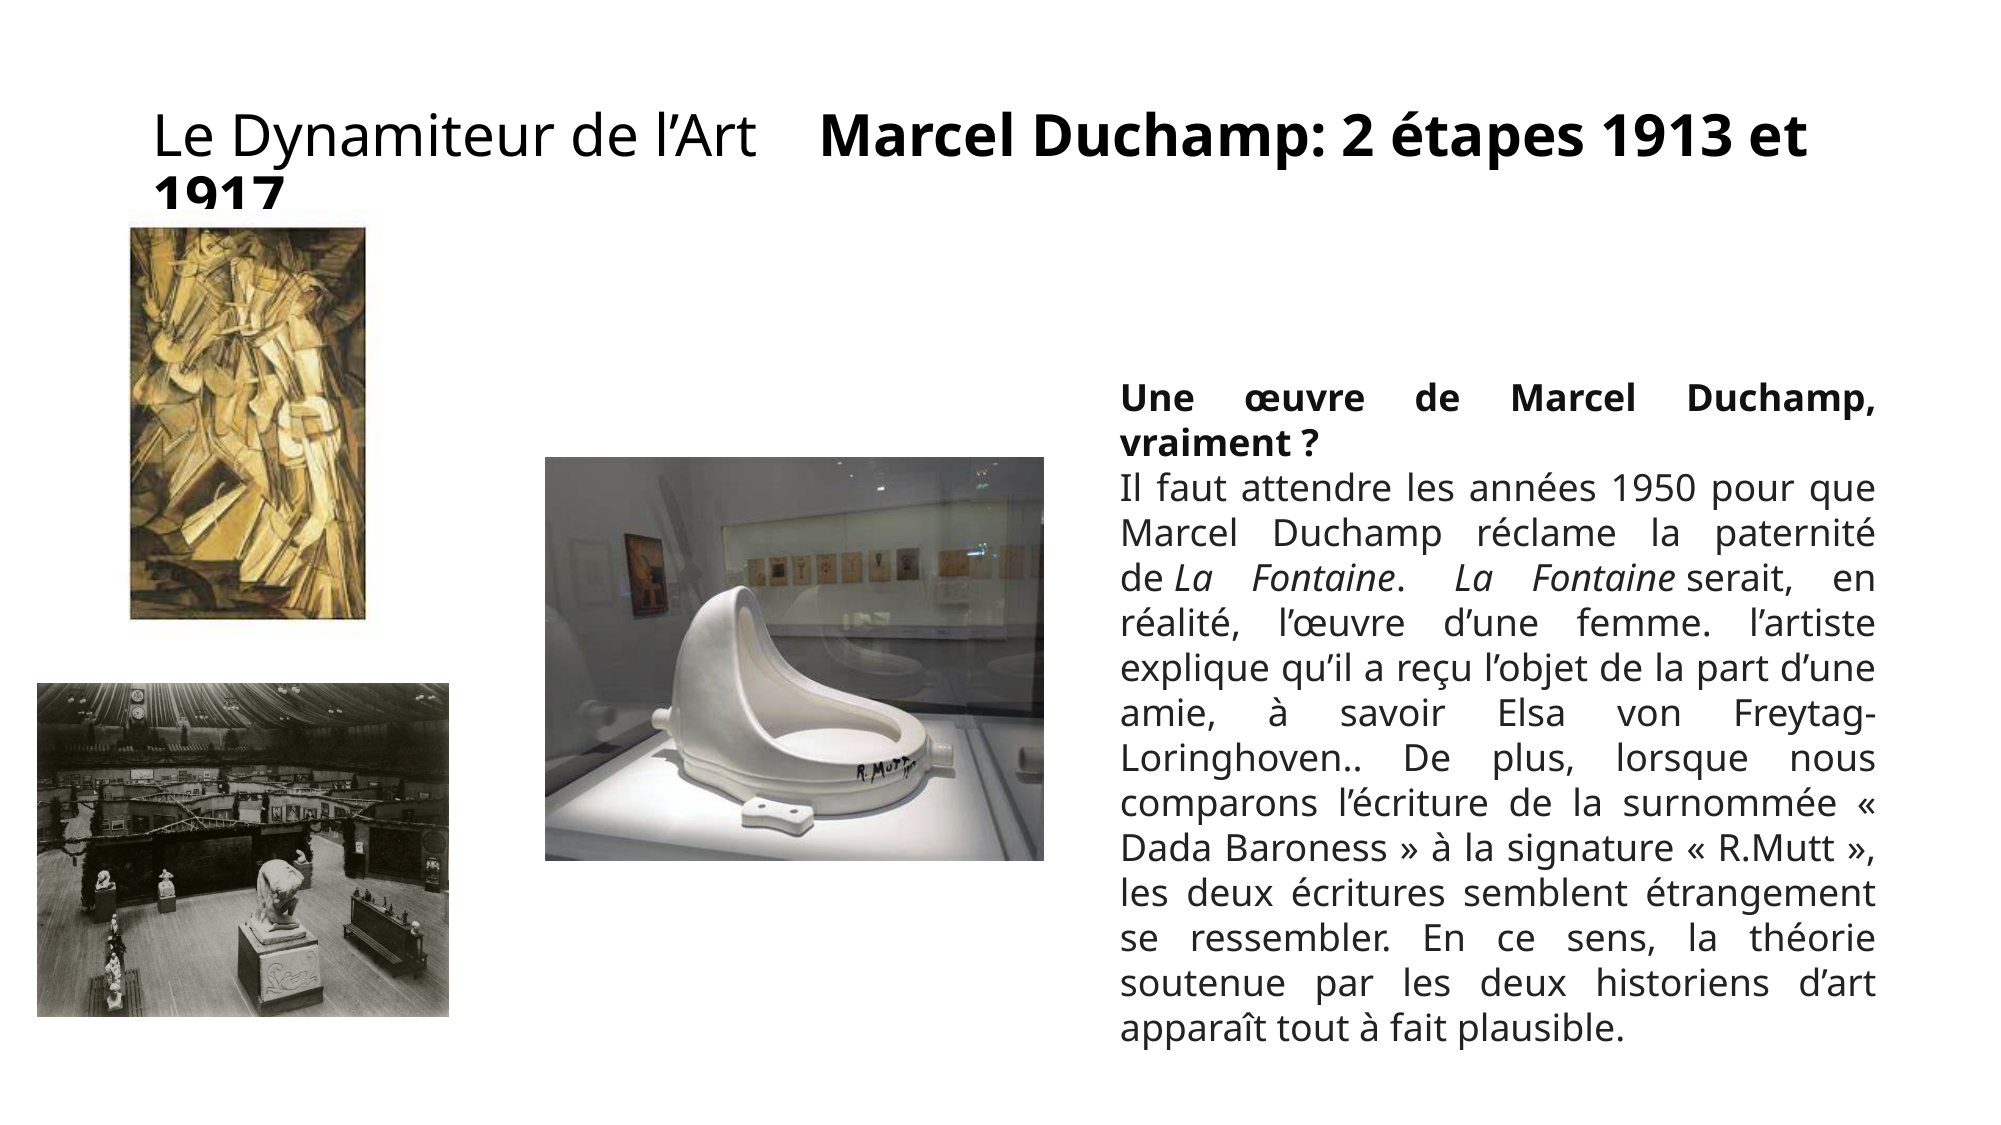

# Le Dynamiteur de l’Art Marcel Duchamp: 2 étapes 1913 et 1917
Une œuvre de Marcel Duchamp, vraiment ?
Il faut attendre les années 1950 pour que Marcel Duchamp réclame la paternité de La Fontaine.  La Fontaine serait, en réalité, l’œuvre d’une femme. l’artiste explique qu’il a reçu l’objet de la part d’une amie, à savoir Elsa von Freytag-Loringhoven.. De plus, lorsque nous comparons l’écriture de la surnommée « Dada Baroness » à la signature « R.Mutt », les deux écritures semblent étrangement se ressembler. En ce sens, la théorie soutenue par les deux historiens d’art apparaît tout à fait plausible.